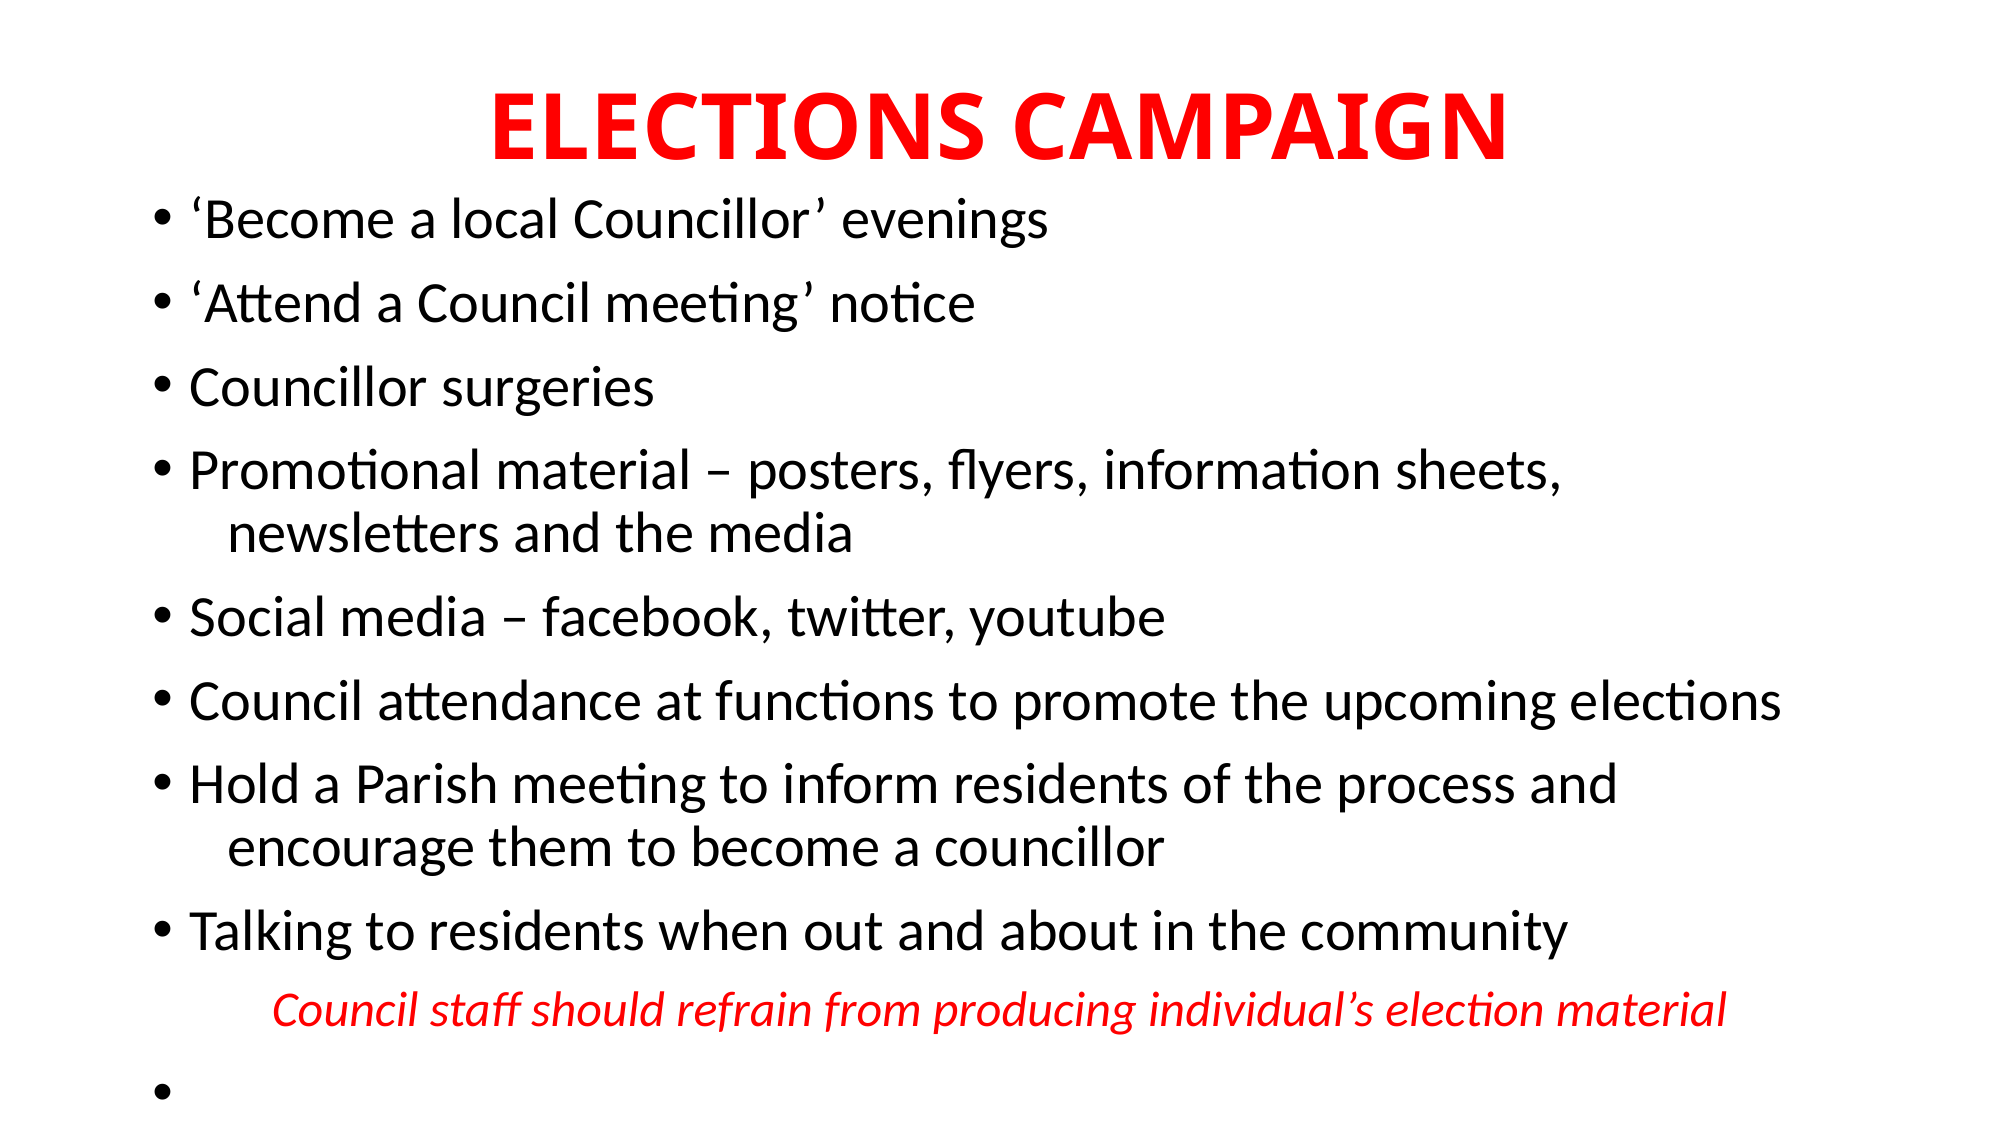

# ELECTIONS CAMPAIGN
‘Become a local Councillor’ evenings
‘Attend a Council meeting’ notice
Councillor surgeries
Promotional material – posters, flyers, information sheets, newsletters and the media
Social media – facebook, twitter, youtube
Council attendance at functions to promote the upcoming elections
Hold a Parish meeting to inform residents of the process and encourage them to become a councillor
Talking to residents when out and about in the community
Council staff should refrain from producing individual’s election material